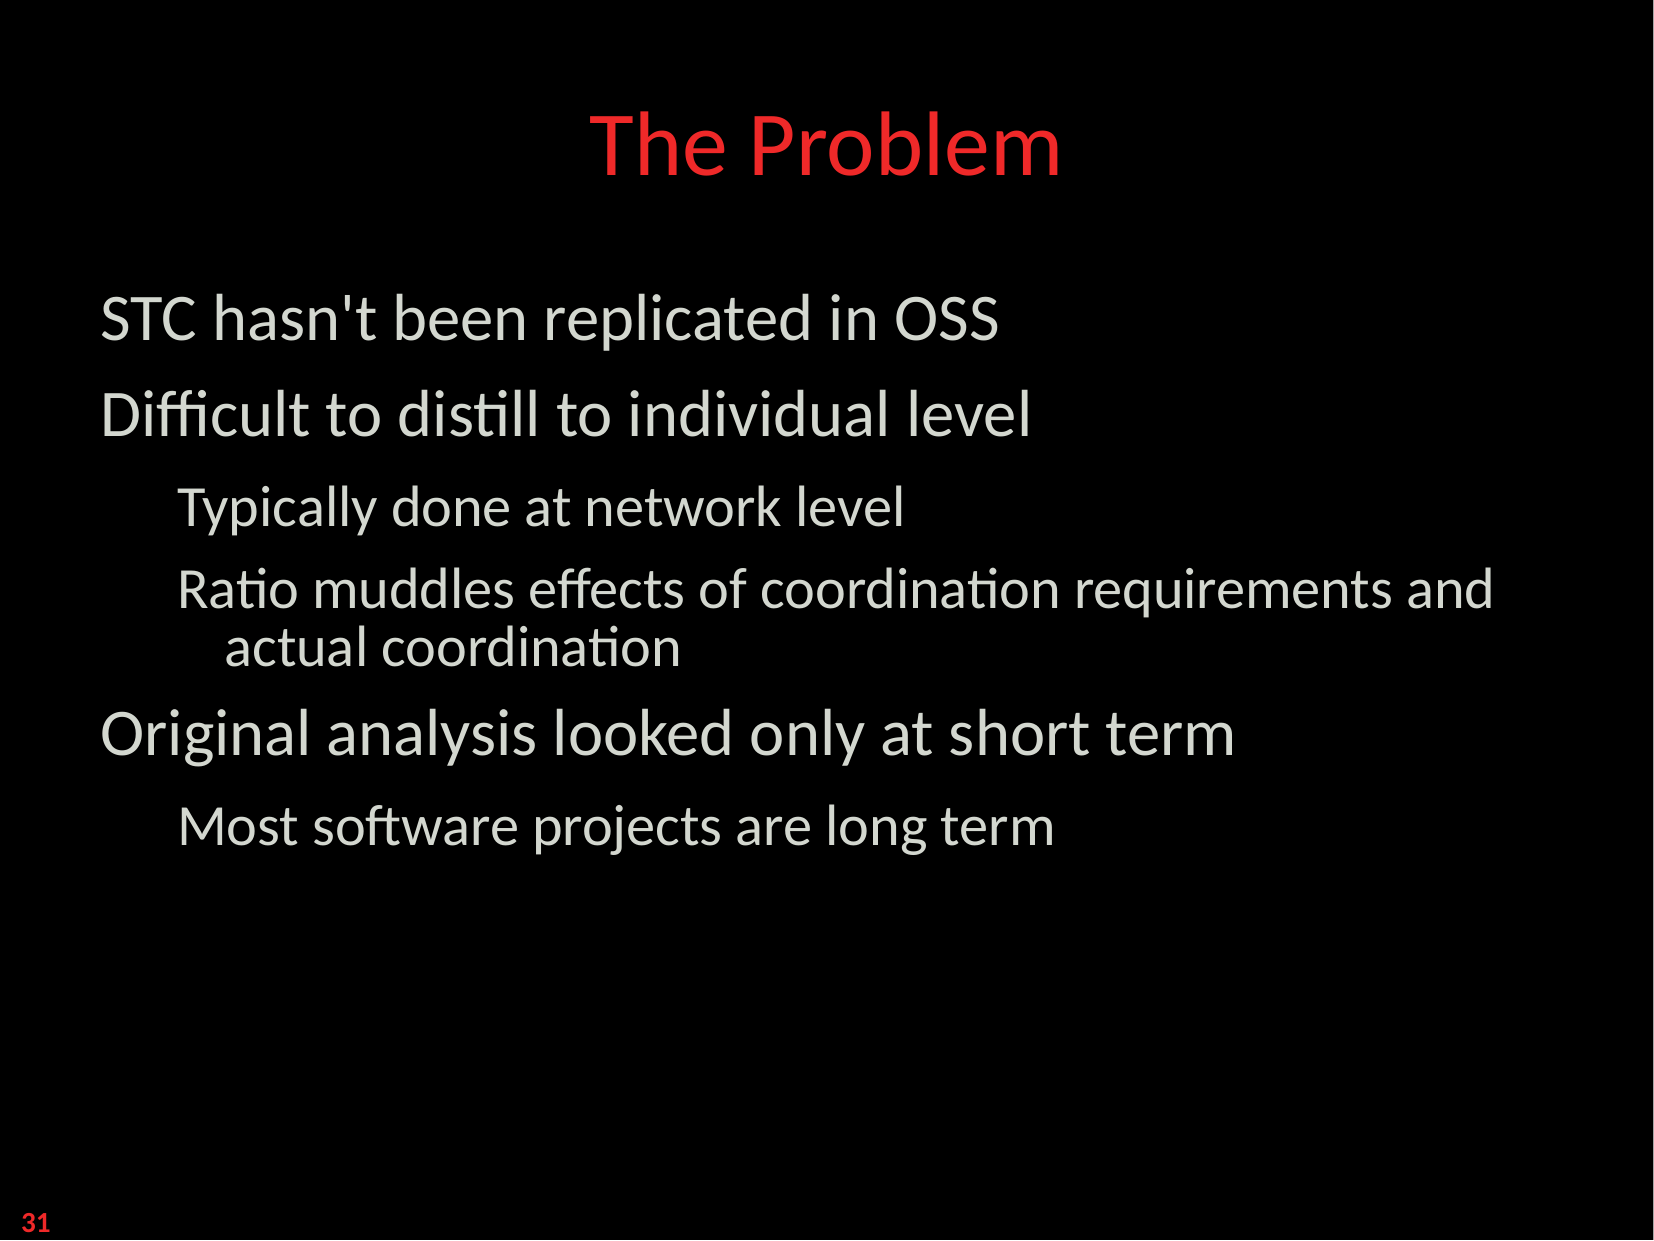

# The Problem
STC hasn't been replicated in OSS
Difficult to distill to individual level
Typically done at network level
Ratio muddles effects of coordination requirements and actual coordination
Original analysis looked only at short term
Most software projects are long term
31